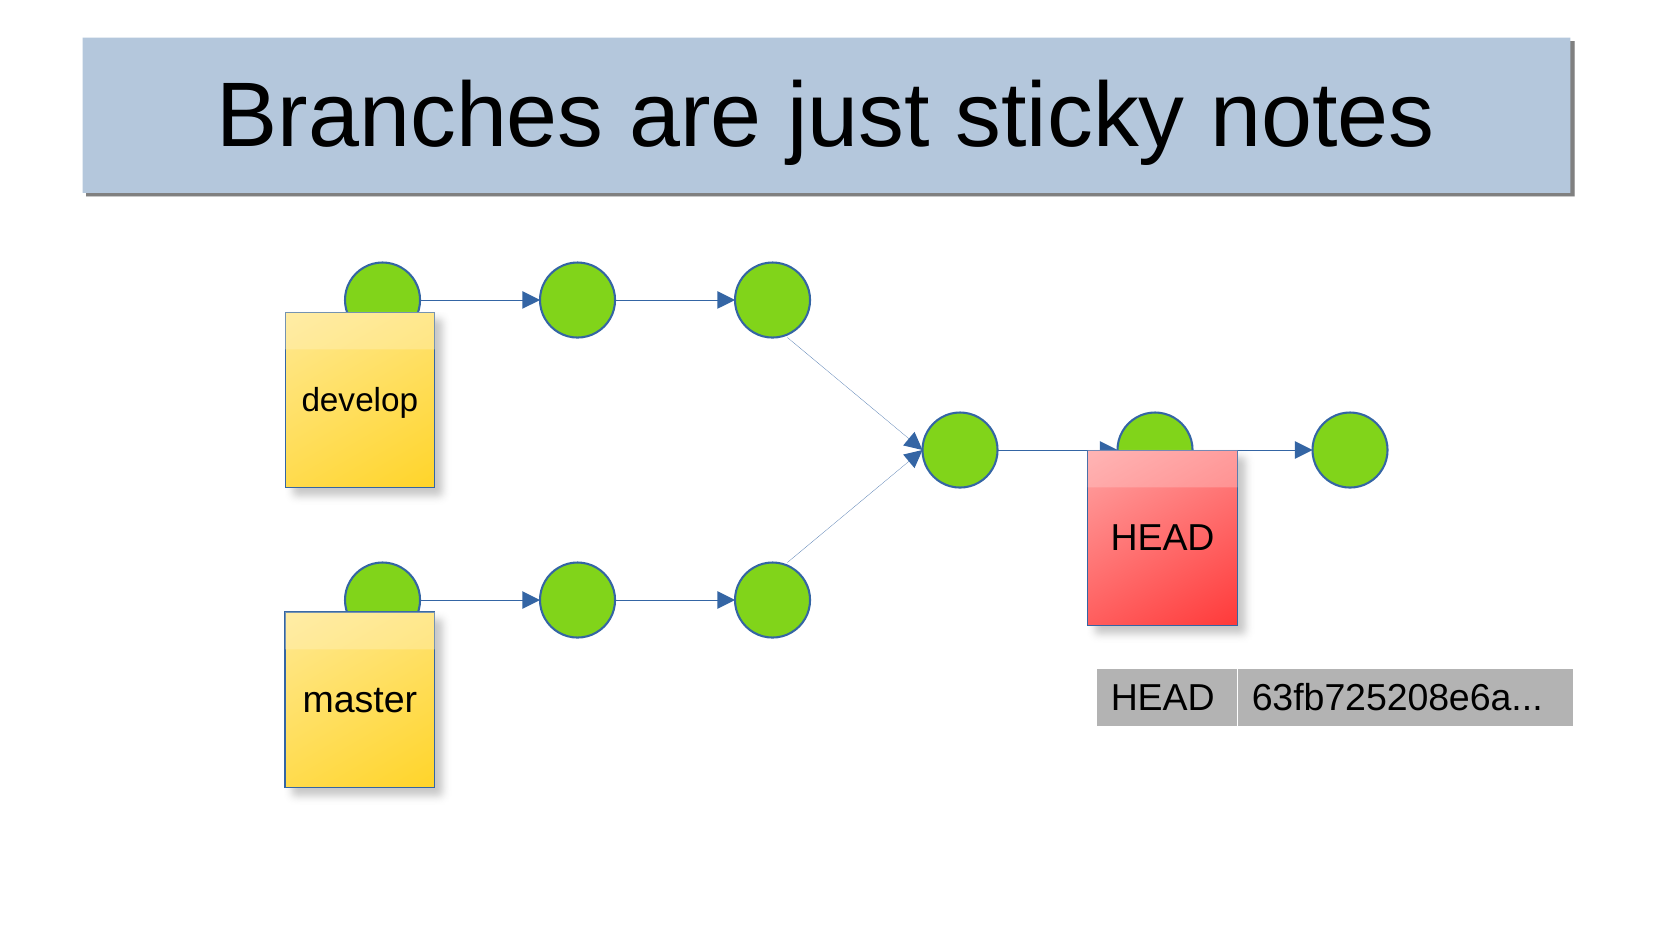

# Branches are just sticky notes
develop
HEAD
master
| HEAD | 63fb725208e6a... |
| --- | --- |